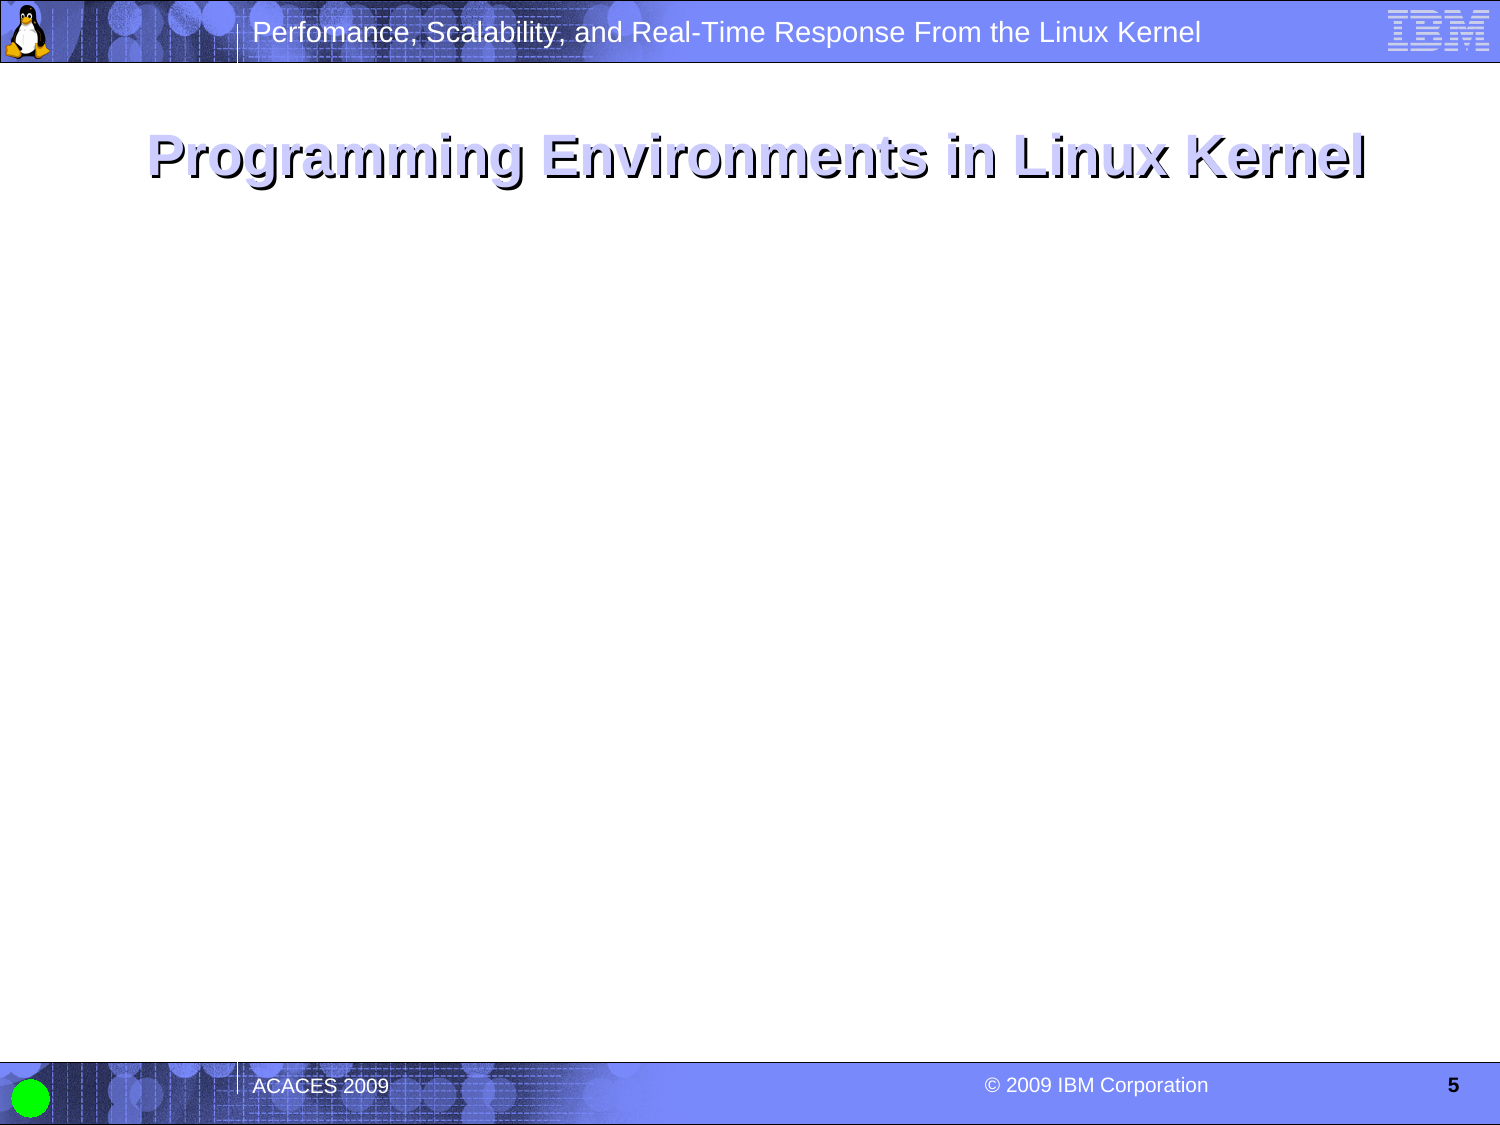

# Programming Environments in Linux Kernel
5